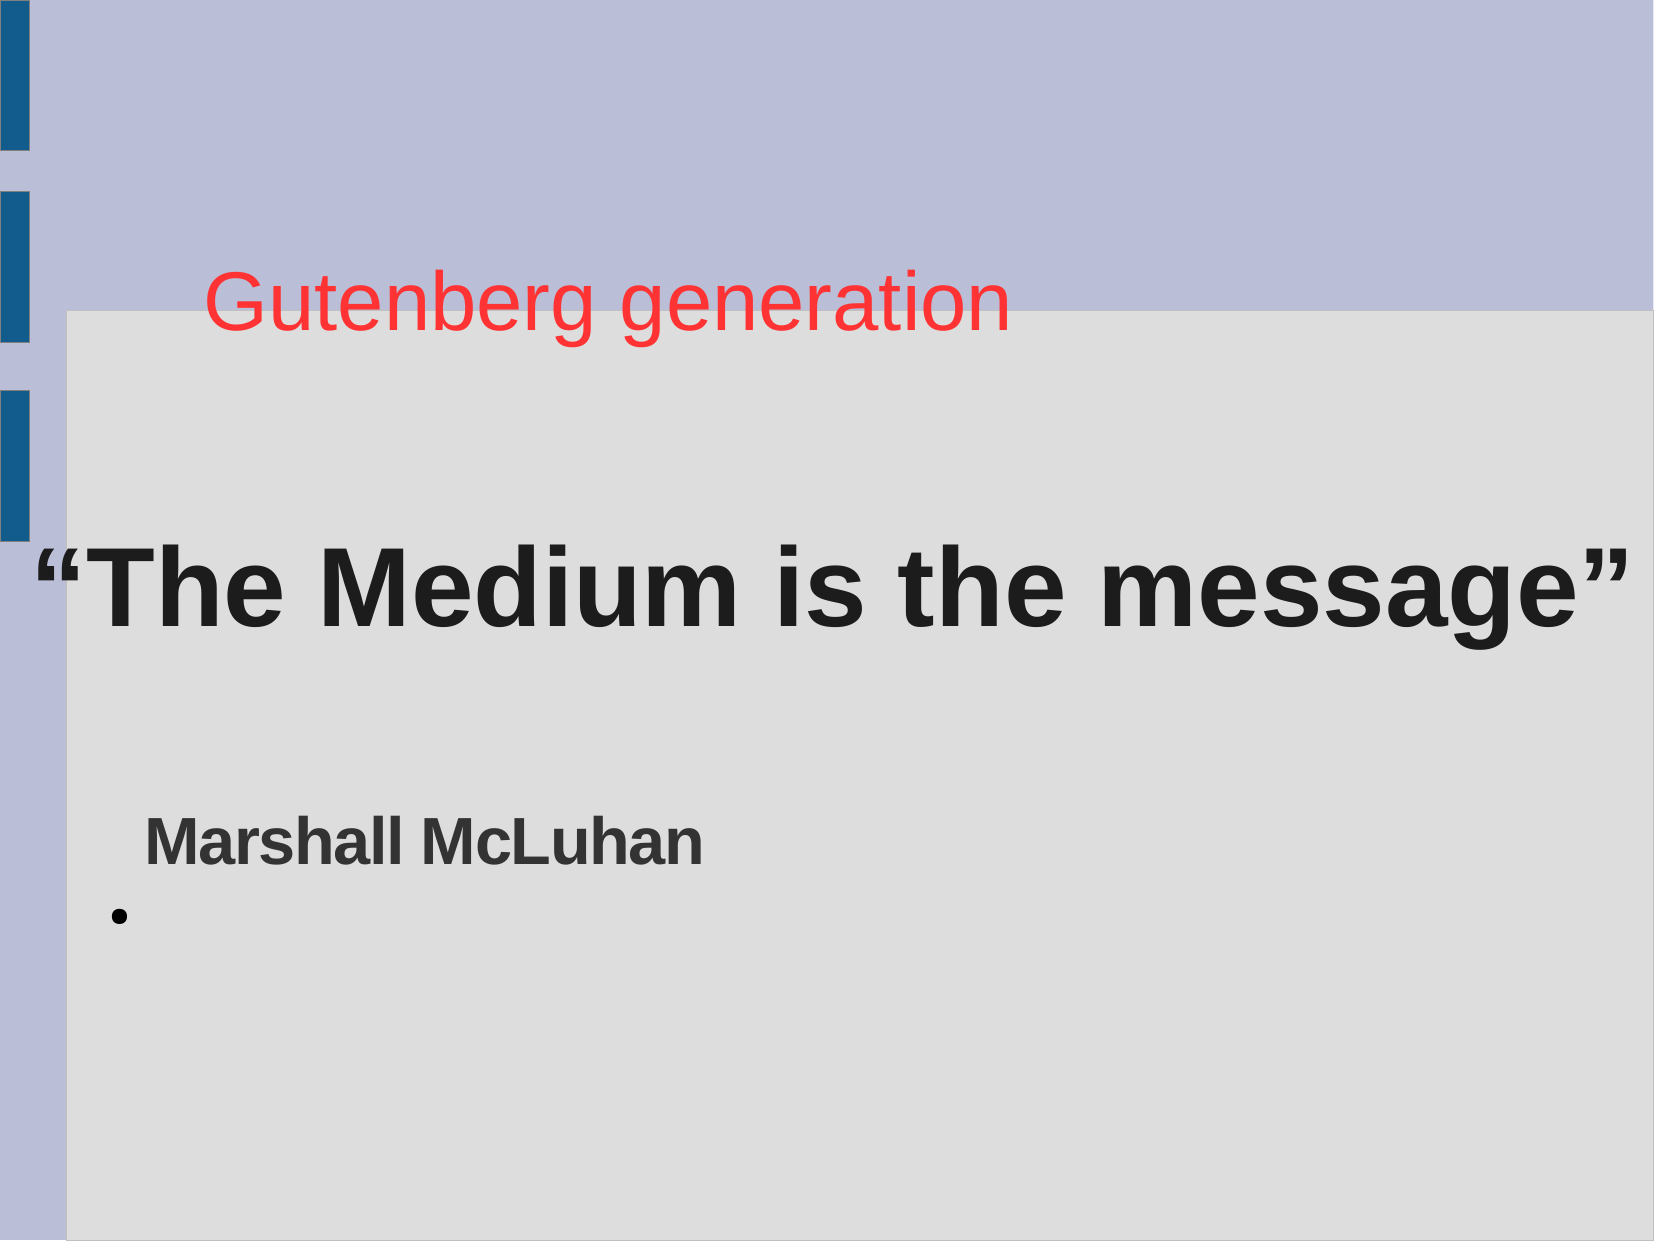

Gutenberg generation
“The Medium is the message”
Marshall McLuhan